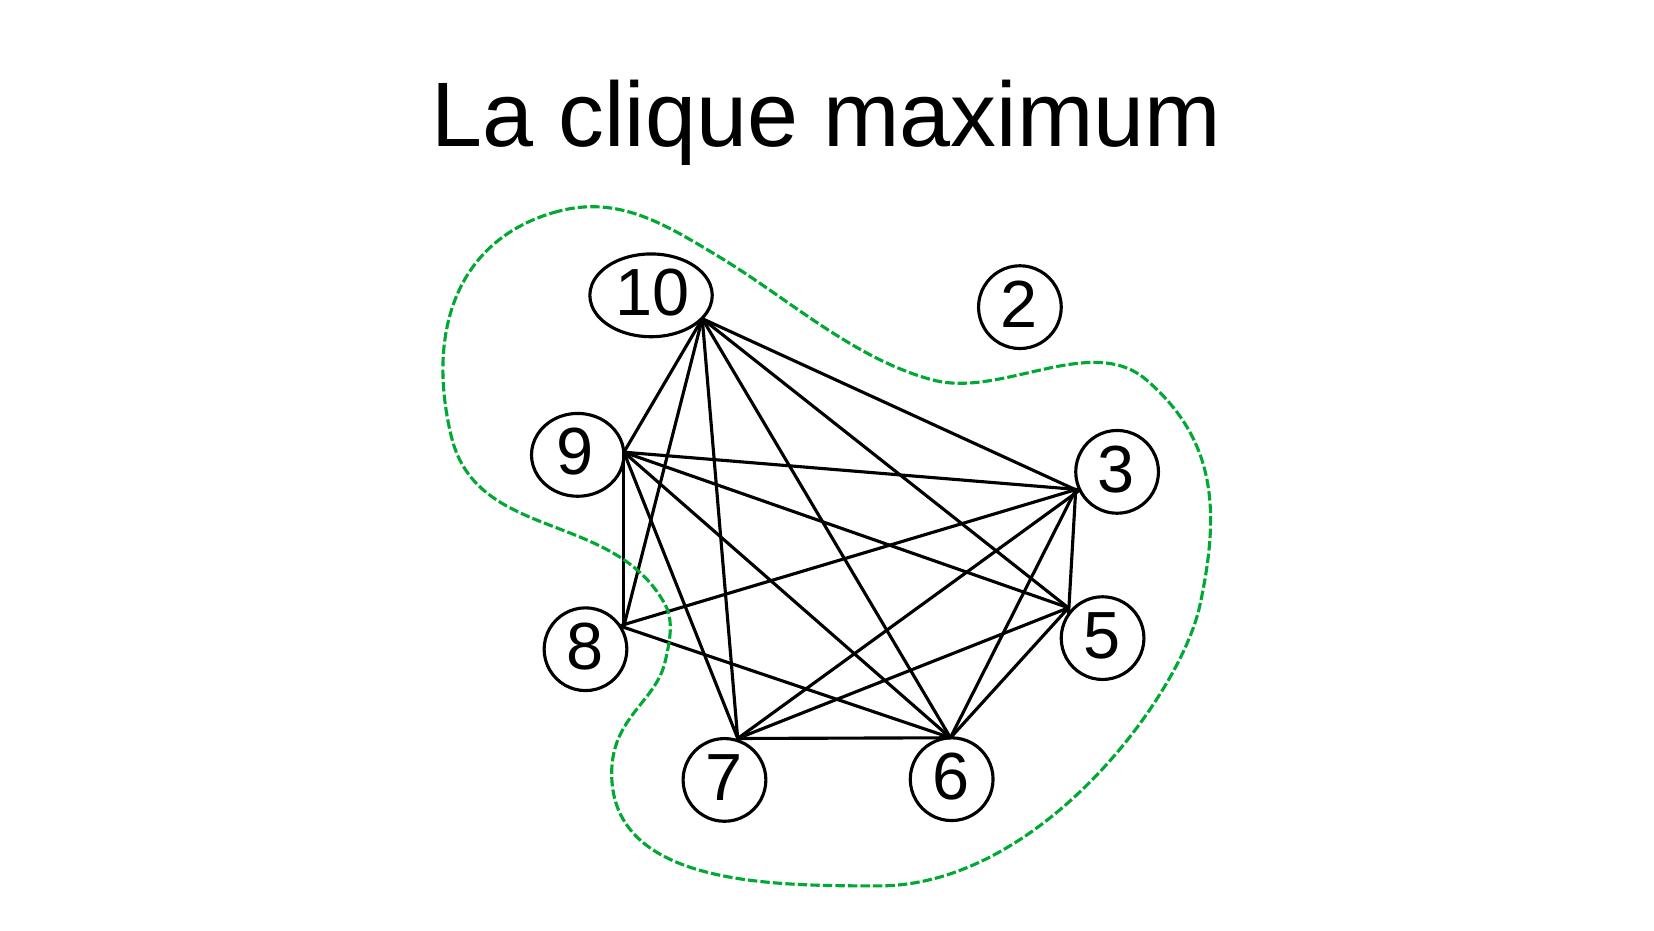

# La clique maximum
10
2
9
3
5
8
6
7